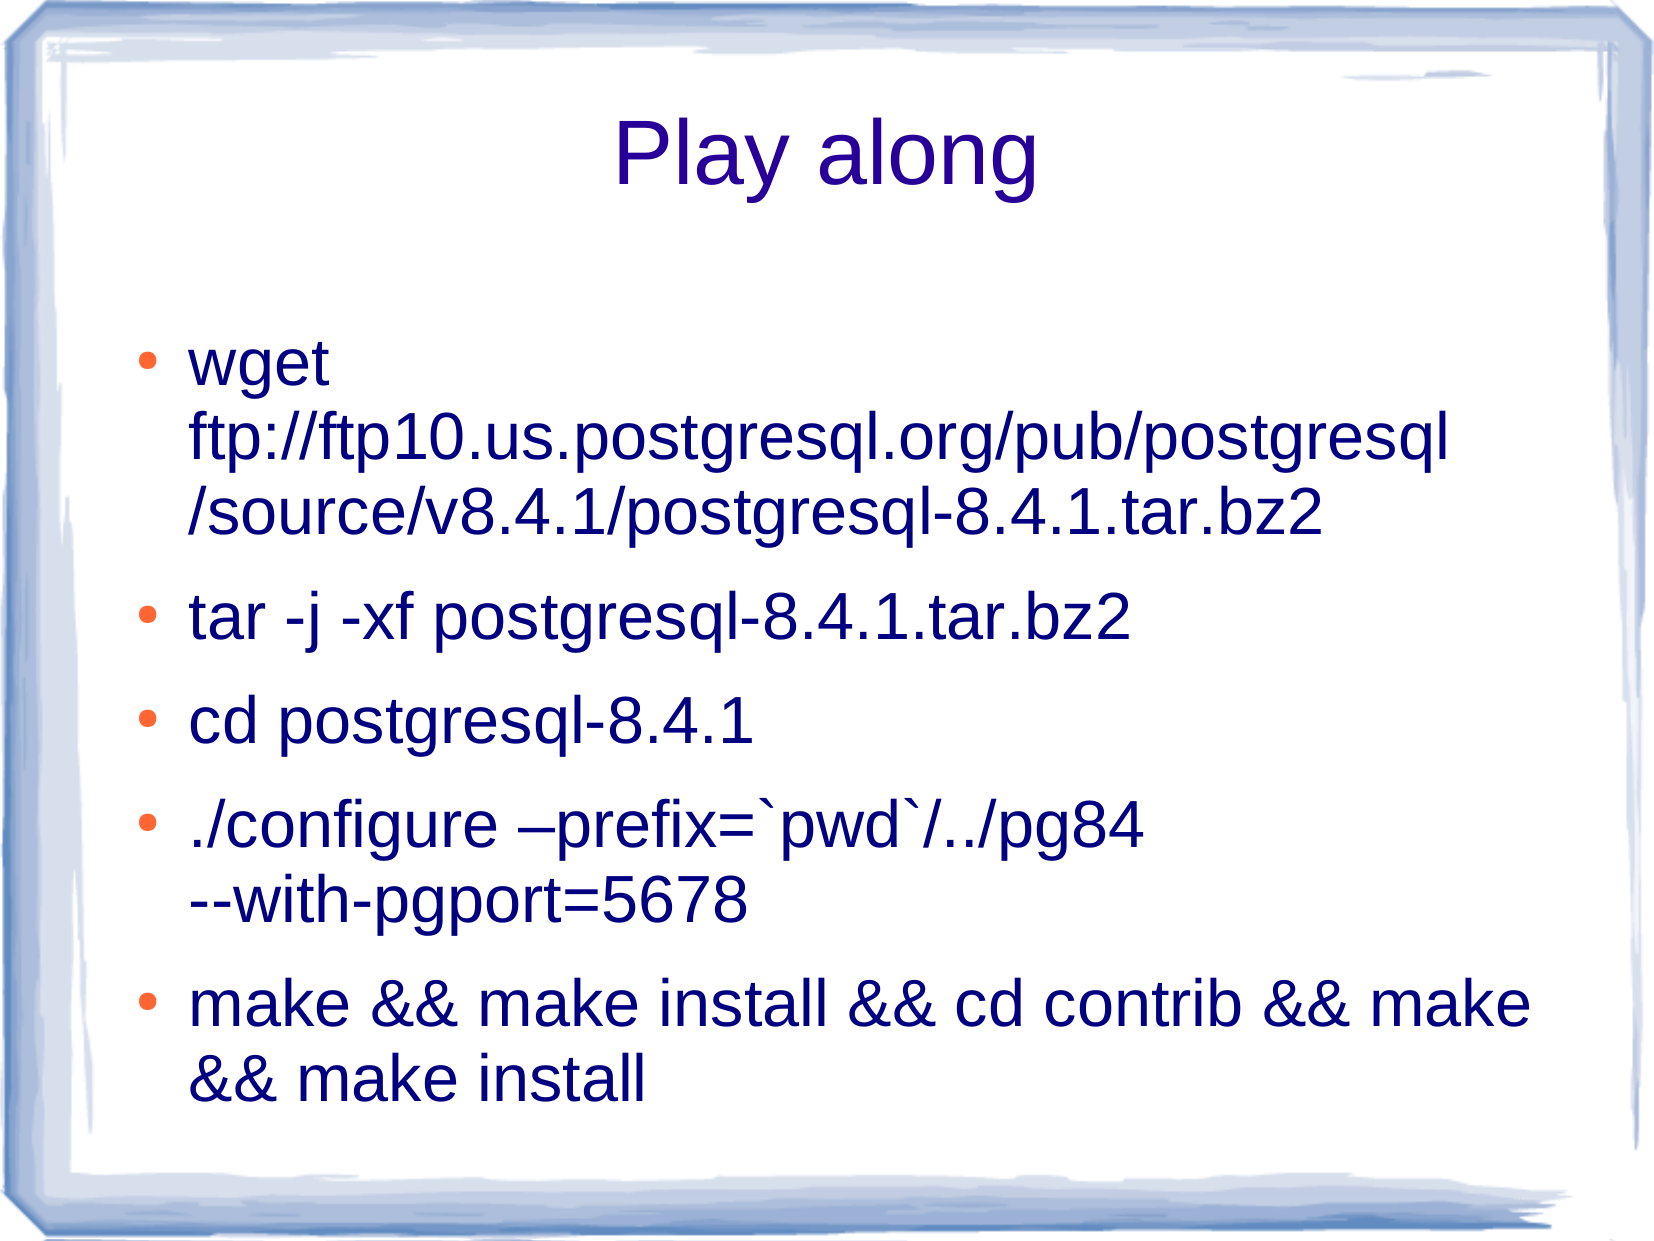

# Play along
wget ftp://ftp10.us.postgresql.org/pub/postgresql
/source/v8.4.1/postgresql-8.4.1.tar.bz2
tar -j -xf postgresql-8.4.1.tar.bz2
cd postgresql-8.4.1
./configure –prefix=`pwd`/../pg84
--with-pgport=5678
make && make install && cd contrib && make && make install